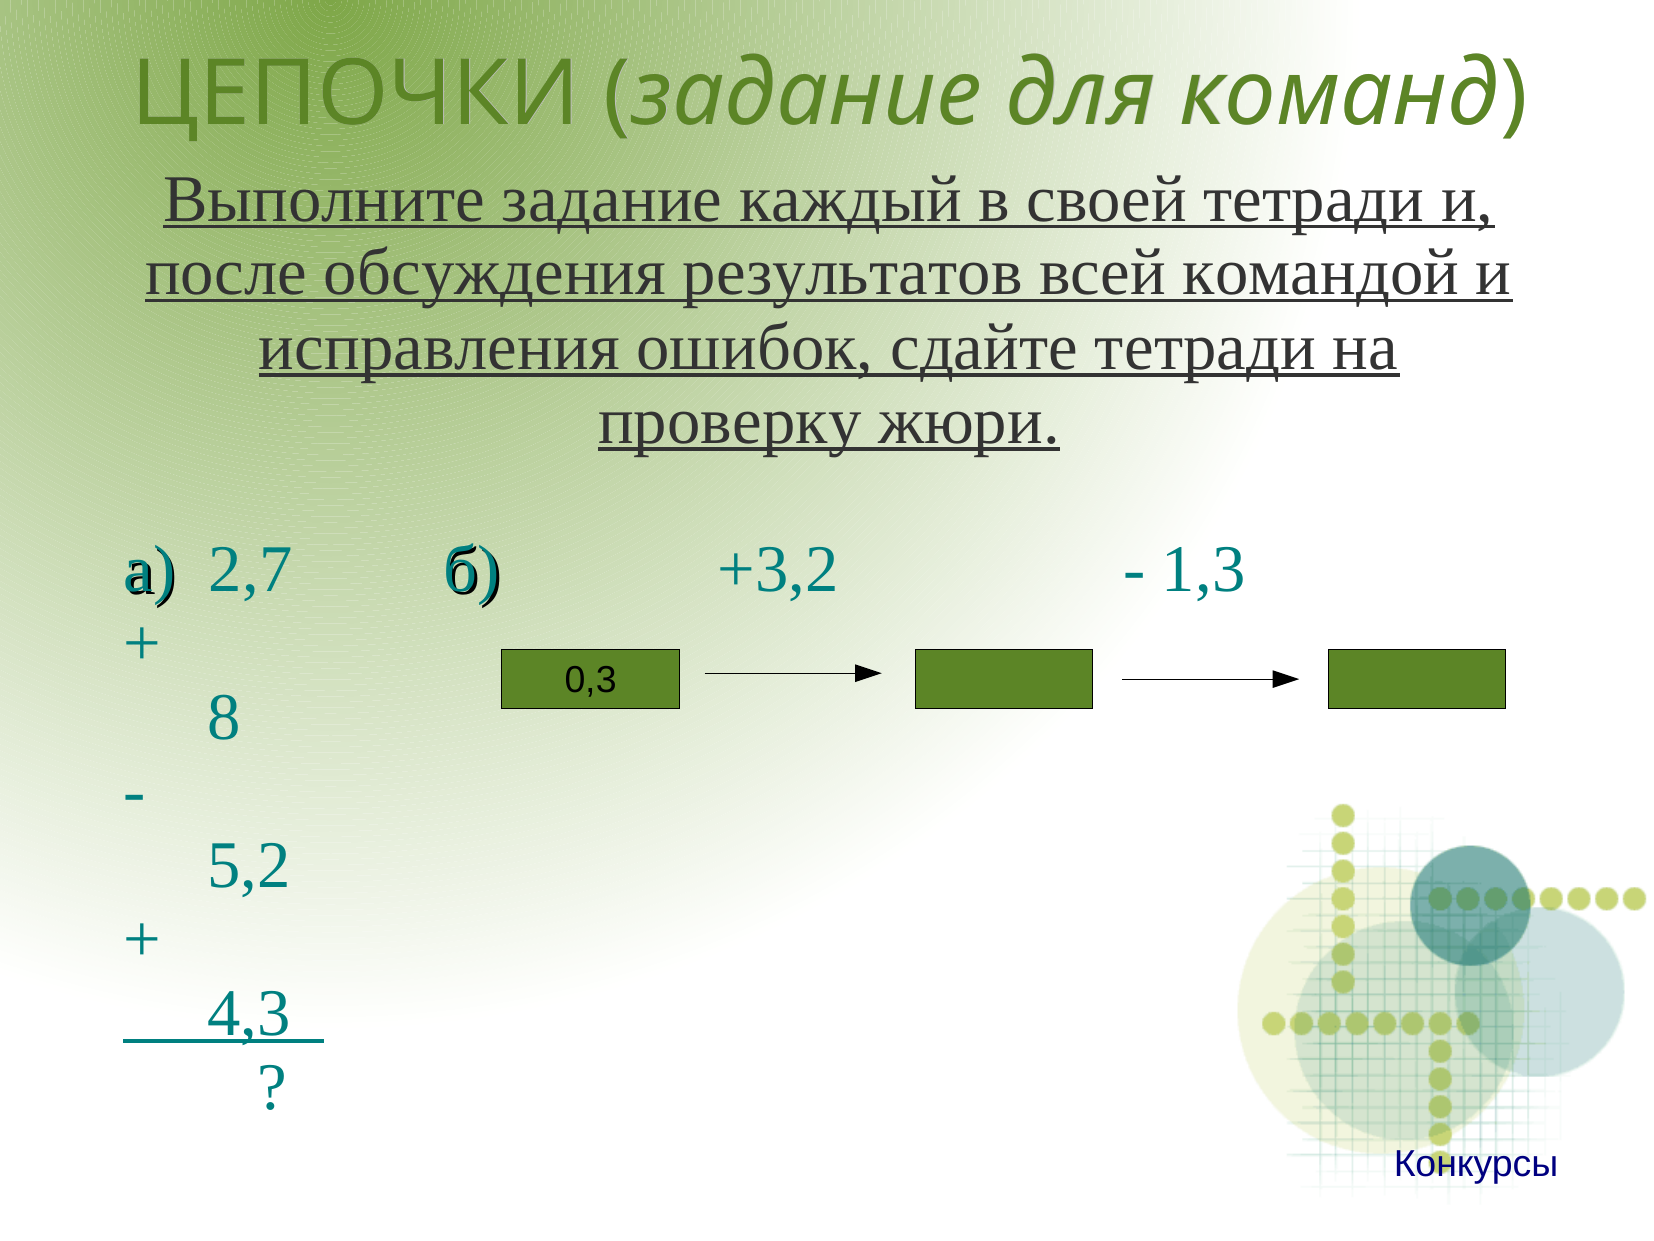

# ЦЕПОЧКИ (задание для команд)
Выполните задание каждый в своей тетради и, после обсуждения результатов всей командой и исправления ошибок, сдайте тетради на проверку жюри.
а) 2,7 б) +3,2 - 1,3
+
 8
-
 5,2
+
 4,3
 ?
0,3
Конкурсы